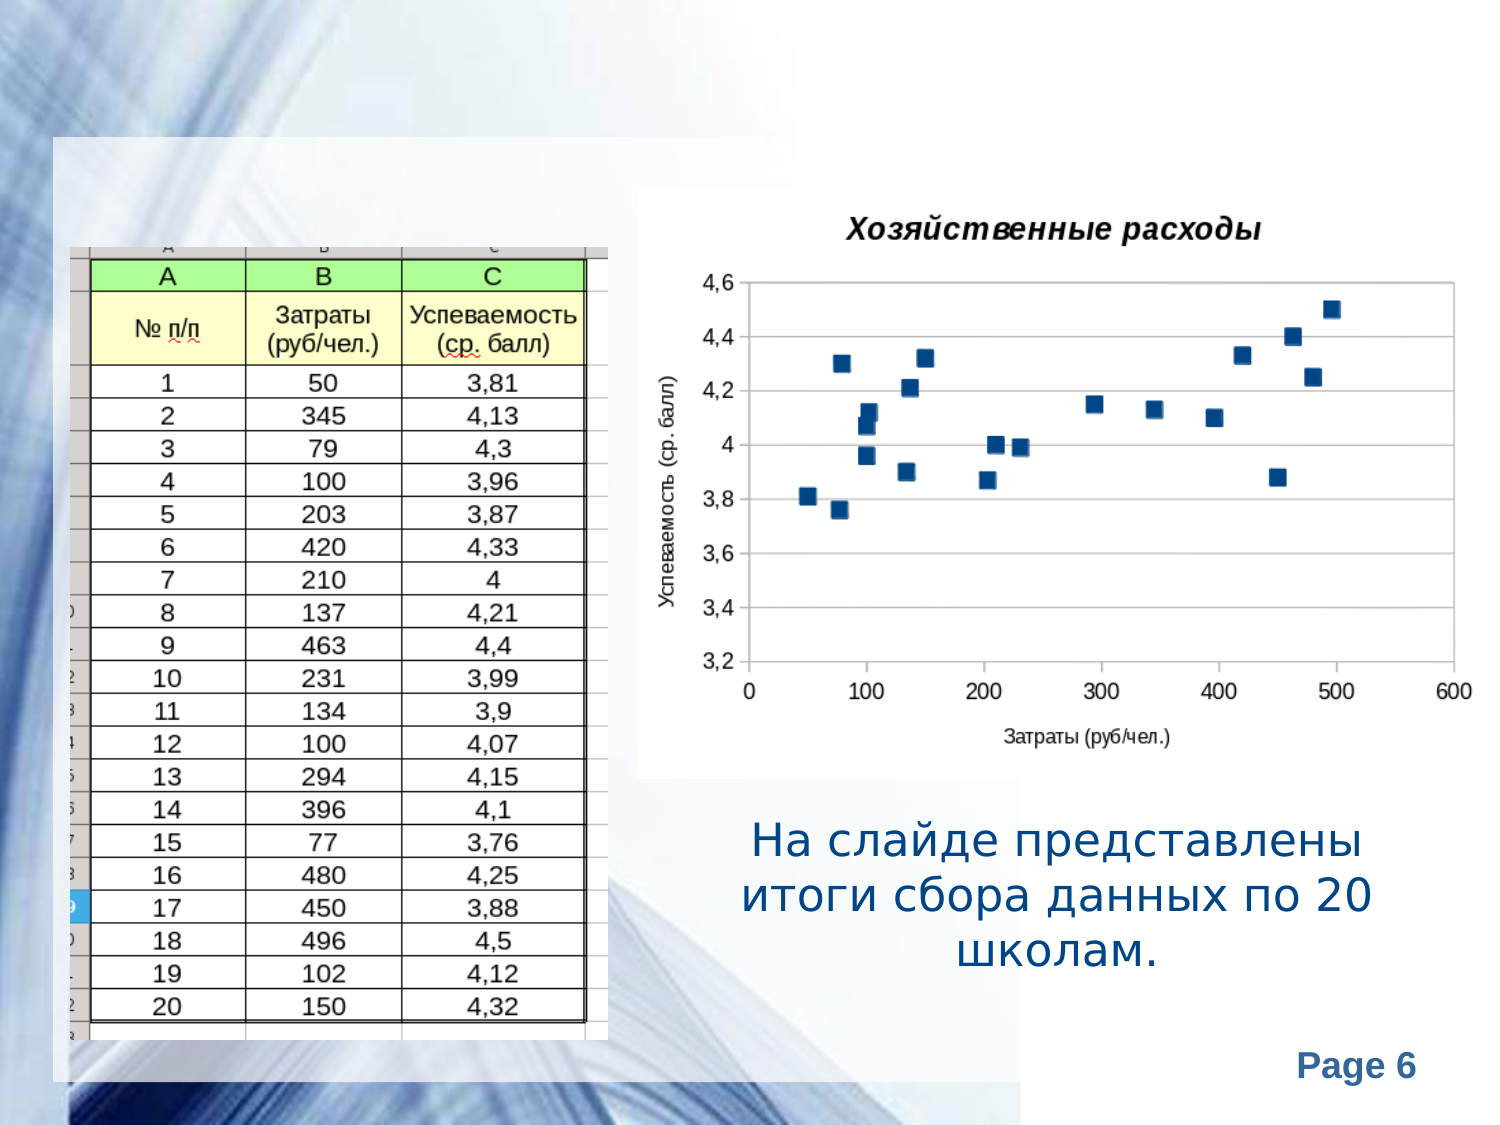

На слайде представлены итоги сбора данных по 20 школам.